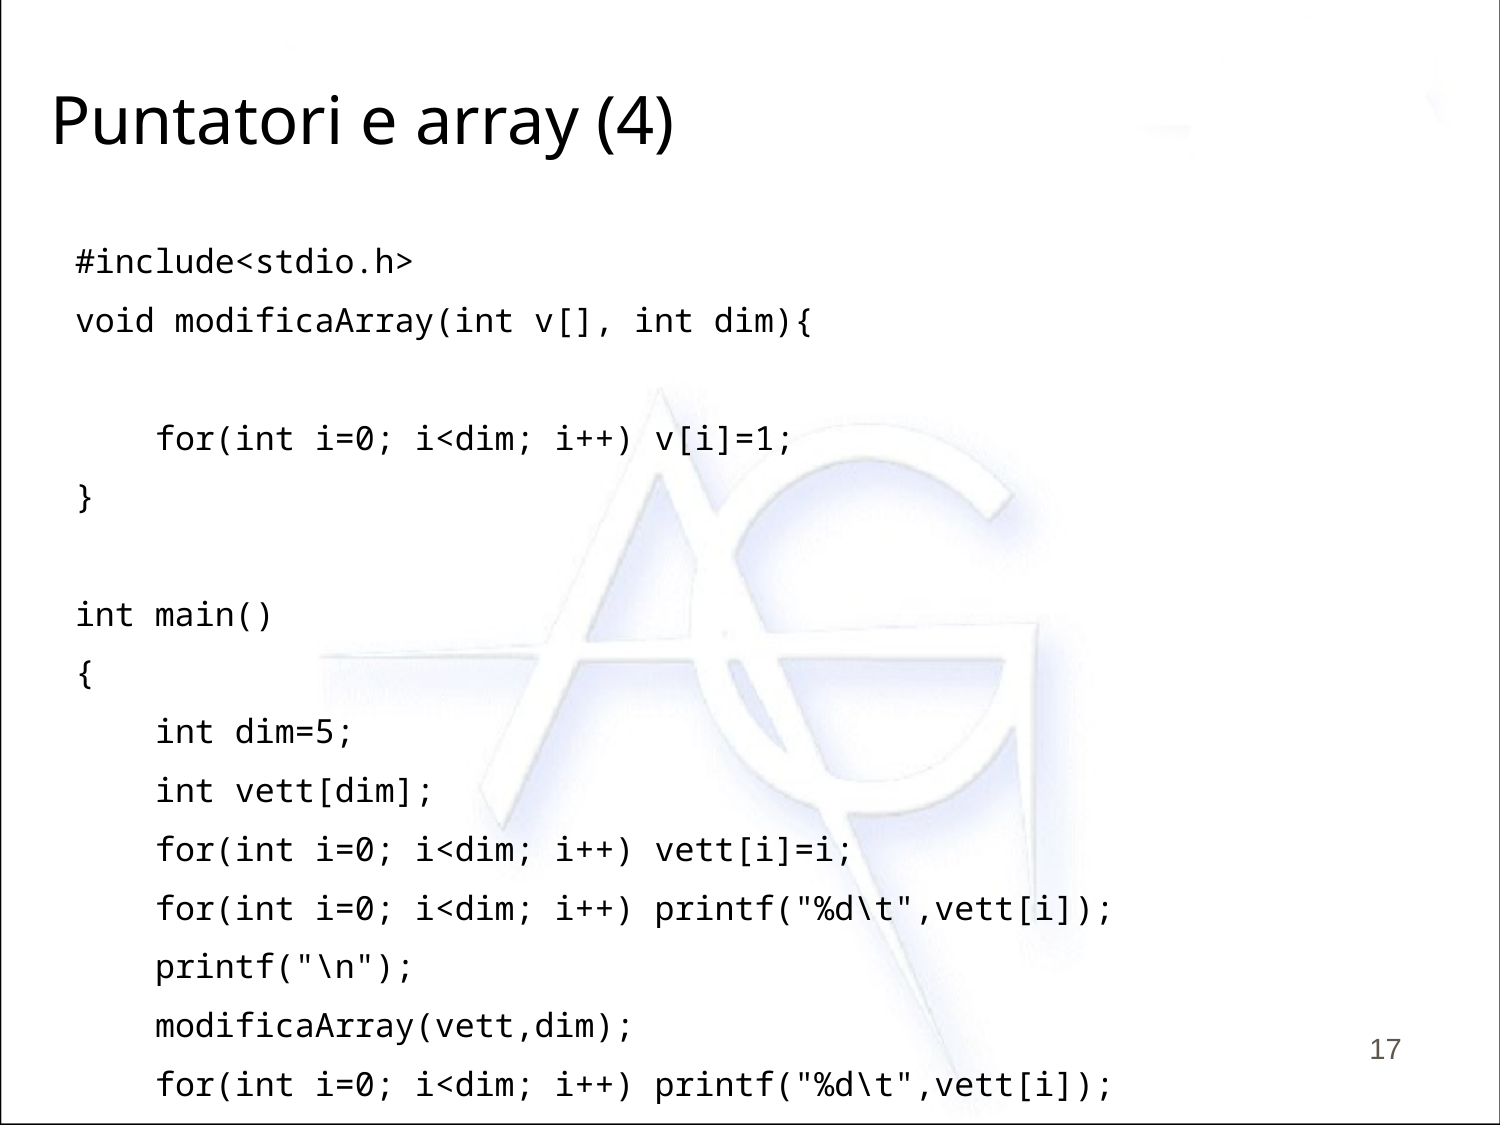

# Puntatori e array (4)
#include<stdio.h>
void modificaArray(int v[], int dim){
 for(int i=0; i<dim; i++) v[i]=1;
}
int main()
{
 int dim=5;
 int vett[dim];
 for(int i=0; i<dim; i++) vett[i]=i;
 for(int i=0; i<dim; i++) printf("%d\t",vett[i]);
 printf("\n");
 modificaArray(vett,dim);
 for(int i=0; i<dim; i++) printf("%d\t",vett[i]);
}
17